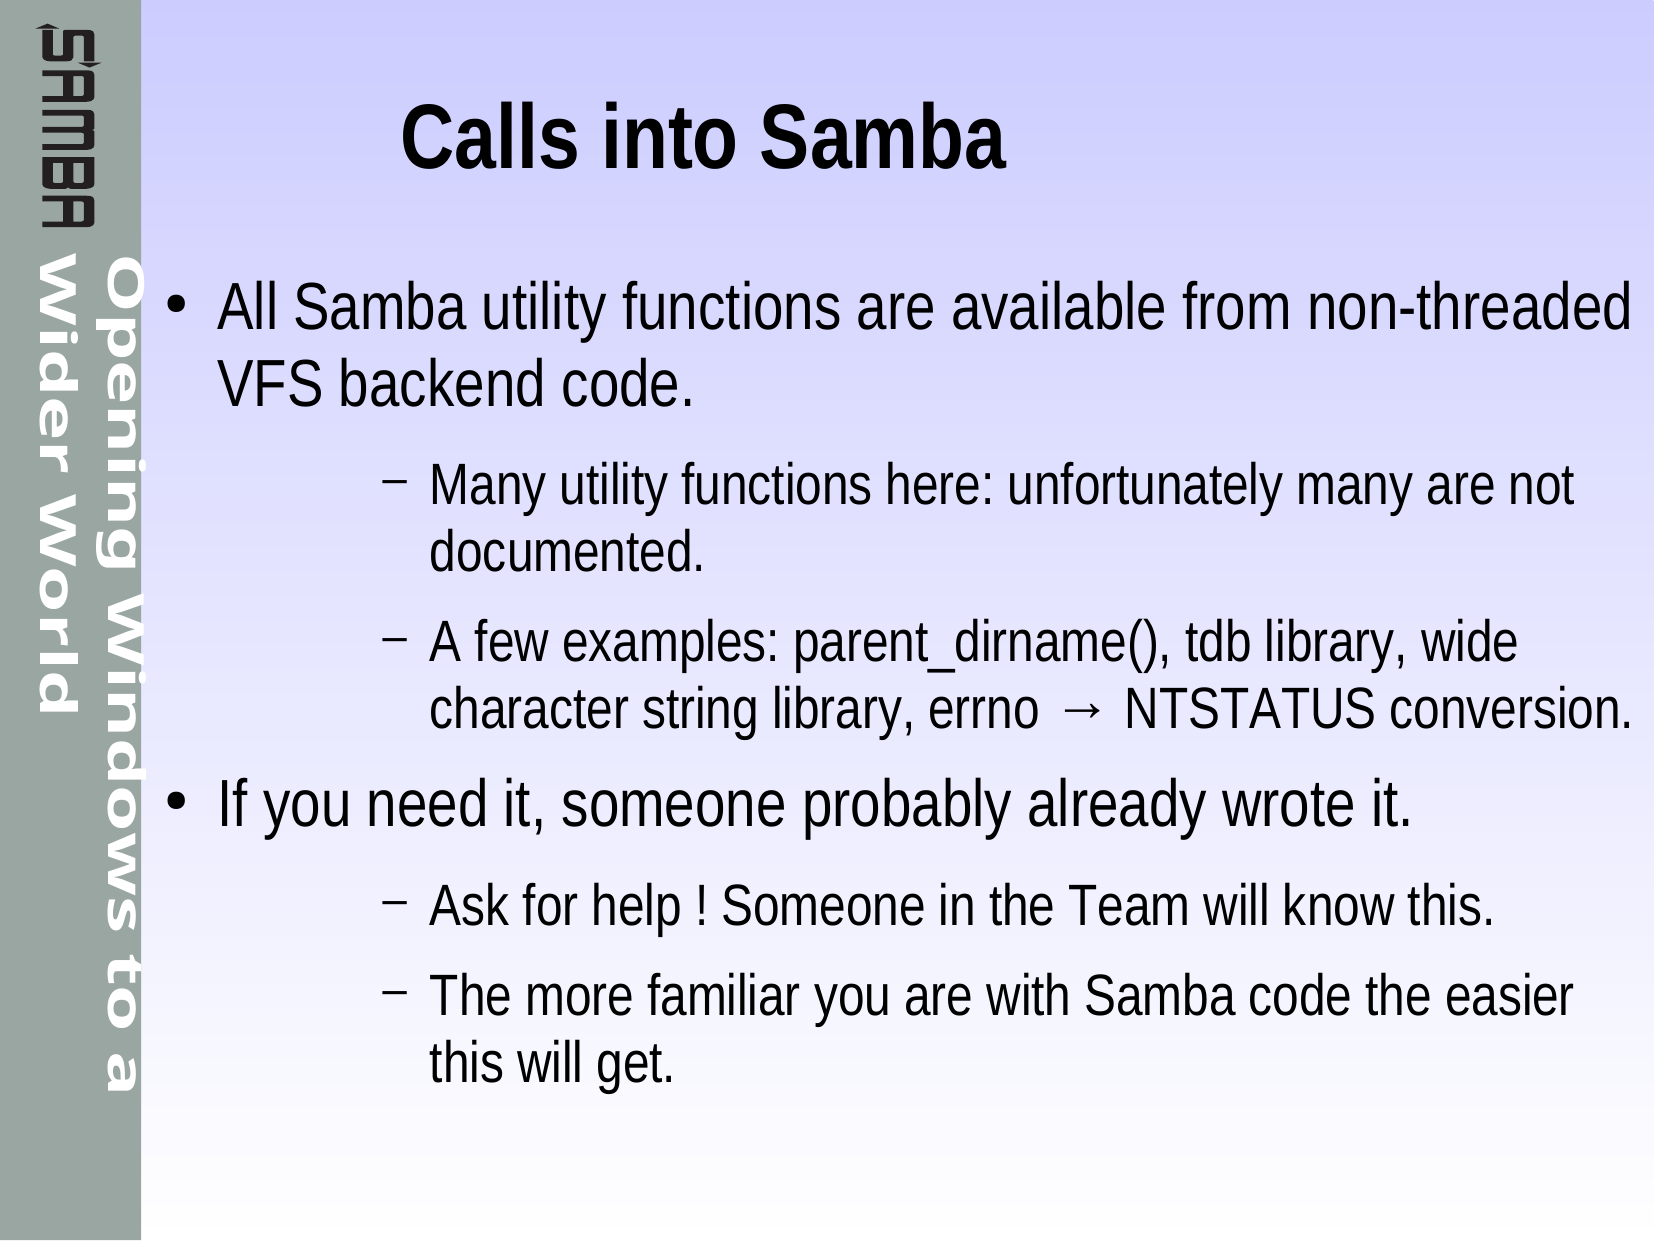

# Calls into Samba
All Samba utility functions are available from non-threaded VFS backend code.
Many utility functions here: unfortunately many are not documented.
A few examples: parent_dirname(), tdb library, wide character string library, errno → NTSTATUS conversion.
If you need it, someone probably already wrote it.
Ask for help ! Someone in the Team will know this.
The more familiar you are with Samba code the easier this will get.